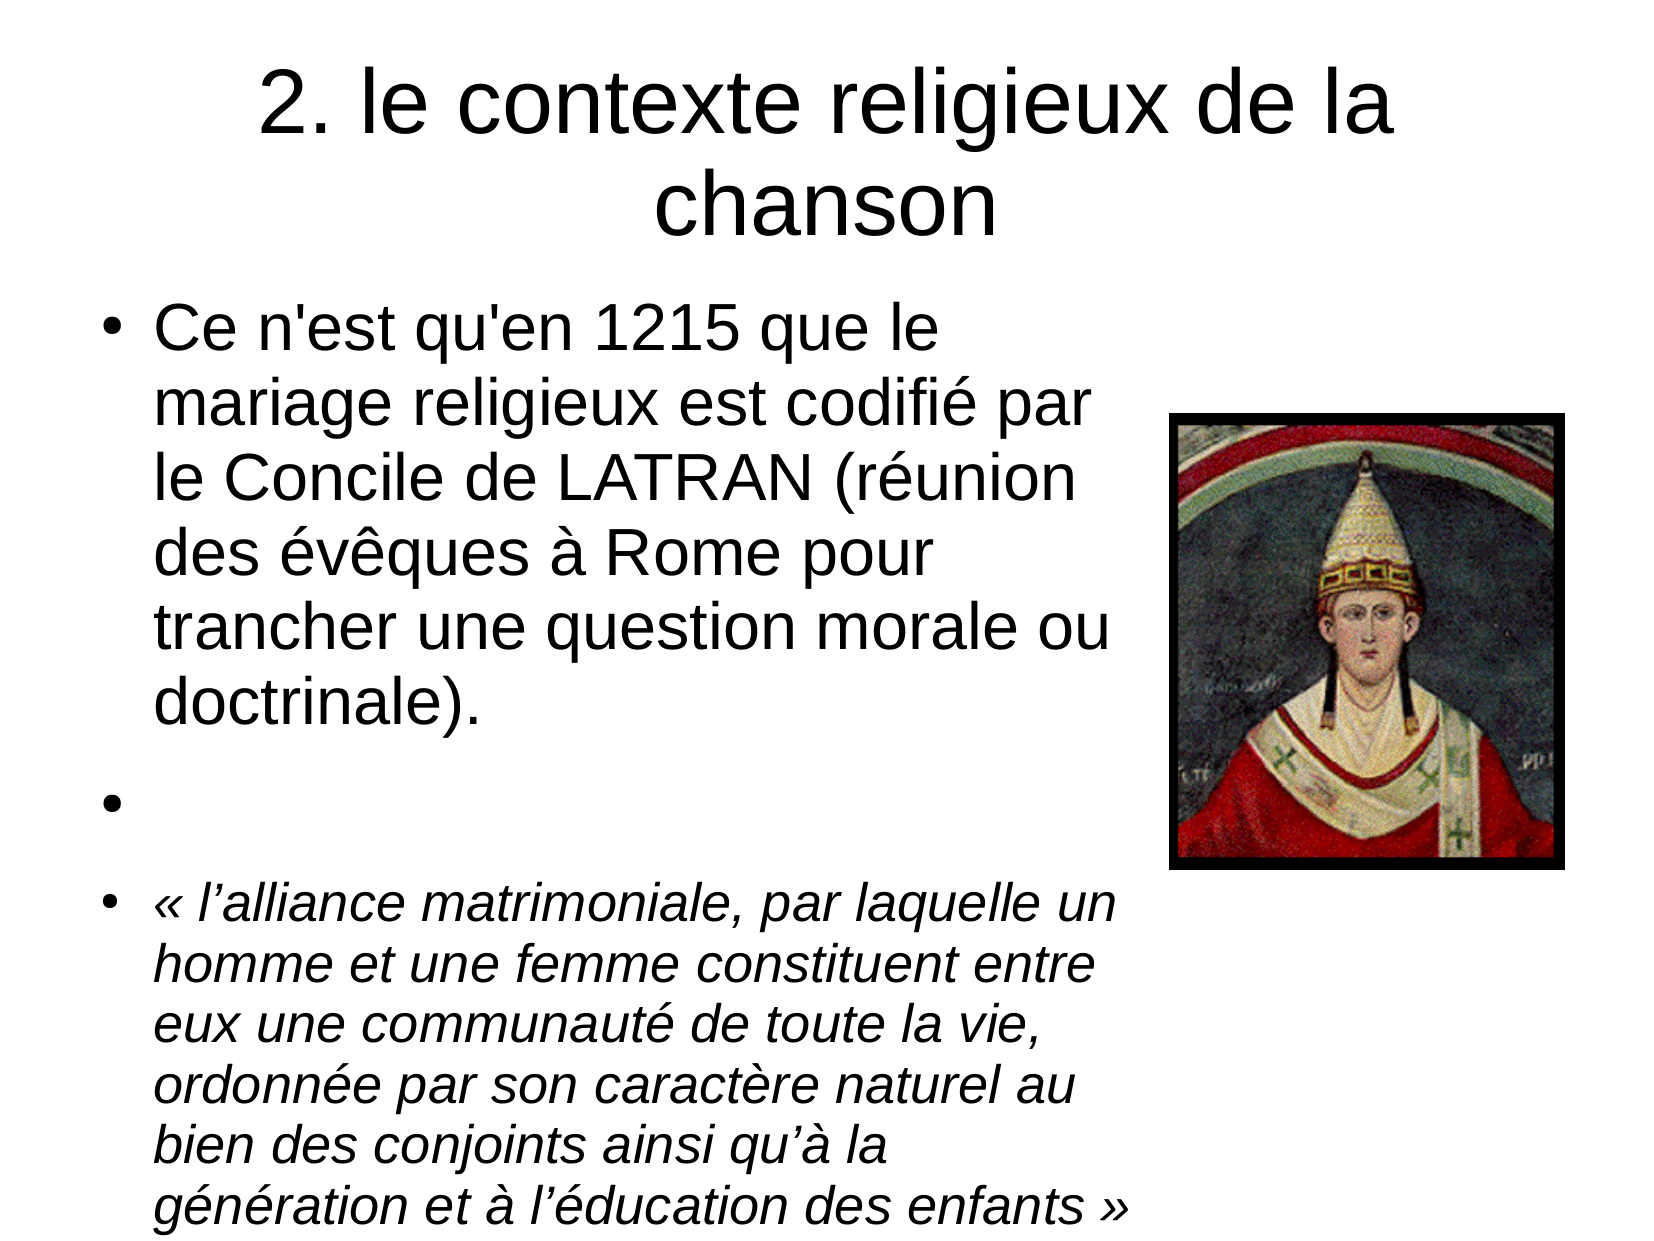

# 2. le contexte religieux de la chanson
Ce n'est qu'en 1215 que le mariage religieux est codifié par le Concile de LATRAN (réunion des évêques à Rome pour trancher une question morale ou doctrinale).
« l’alliance matrimoniale, par laquelle un homme et une femme constituent entre eux une communauté de toute la vie, ordonnée par son caractère naturel au bien des conjoints ainsi qu’à la génération et à l’éducation des enfants »